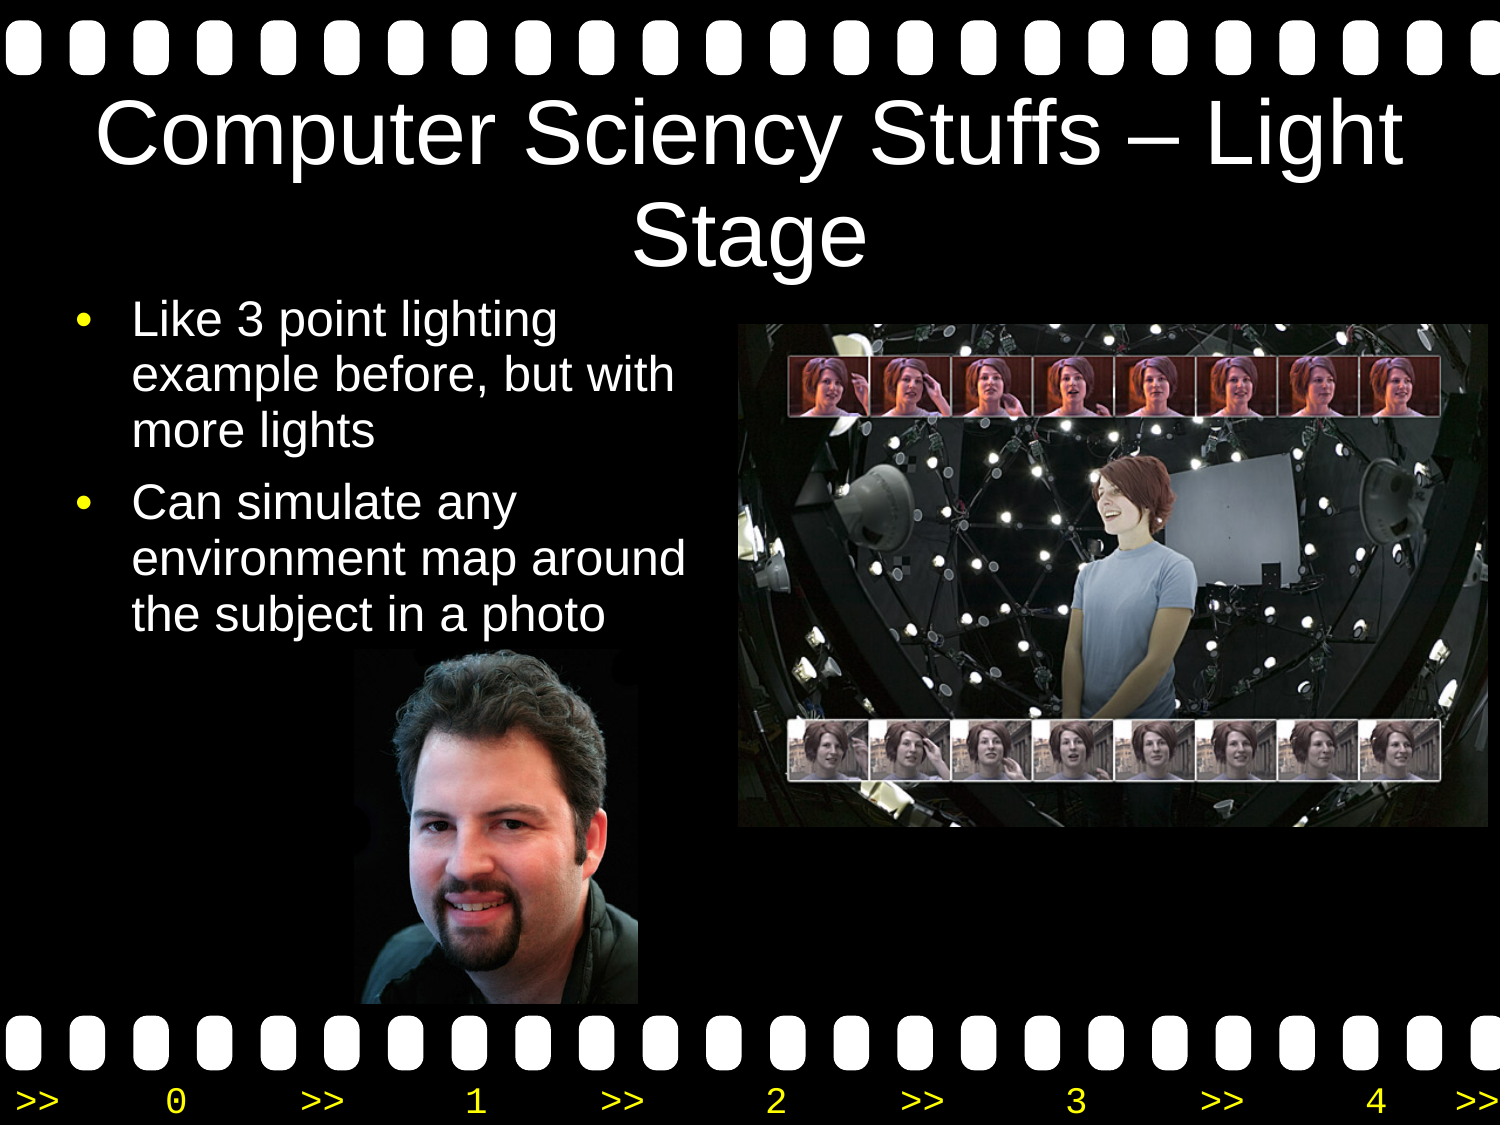

# Computer Sciency Stuffs – Light Stage
Like 3 point lighting example before, but with more lights
Can simulate any environment map around the subject in a photo